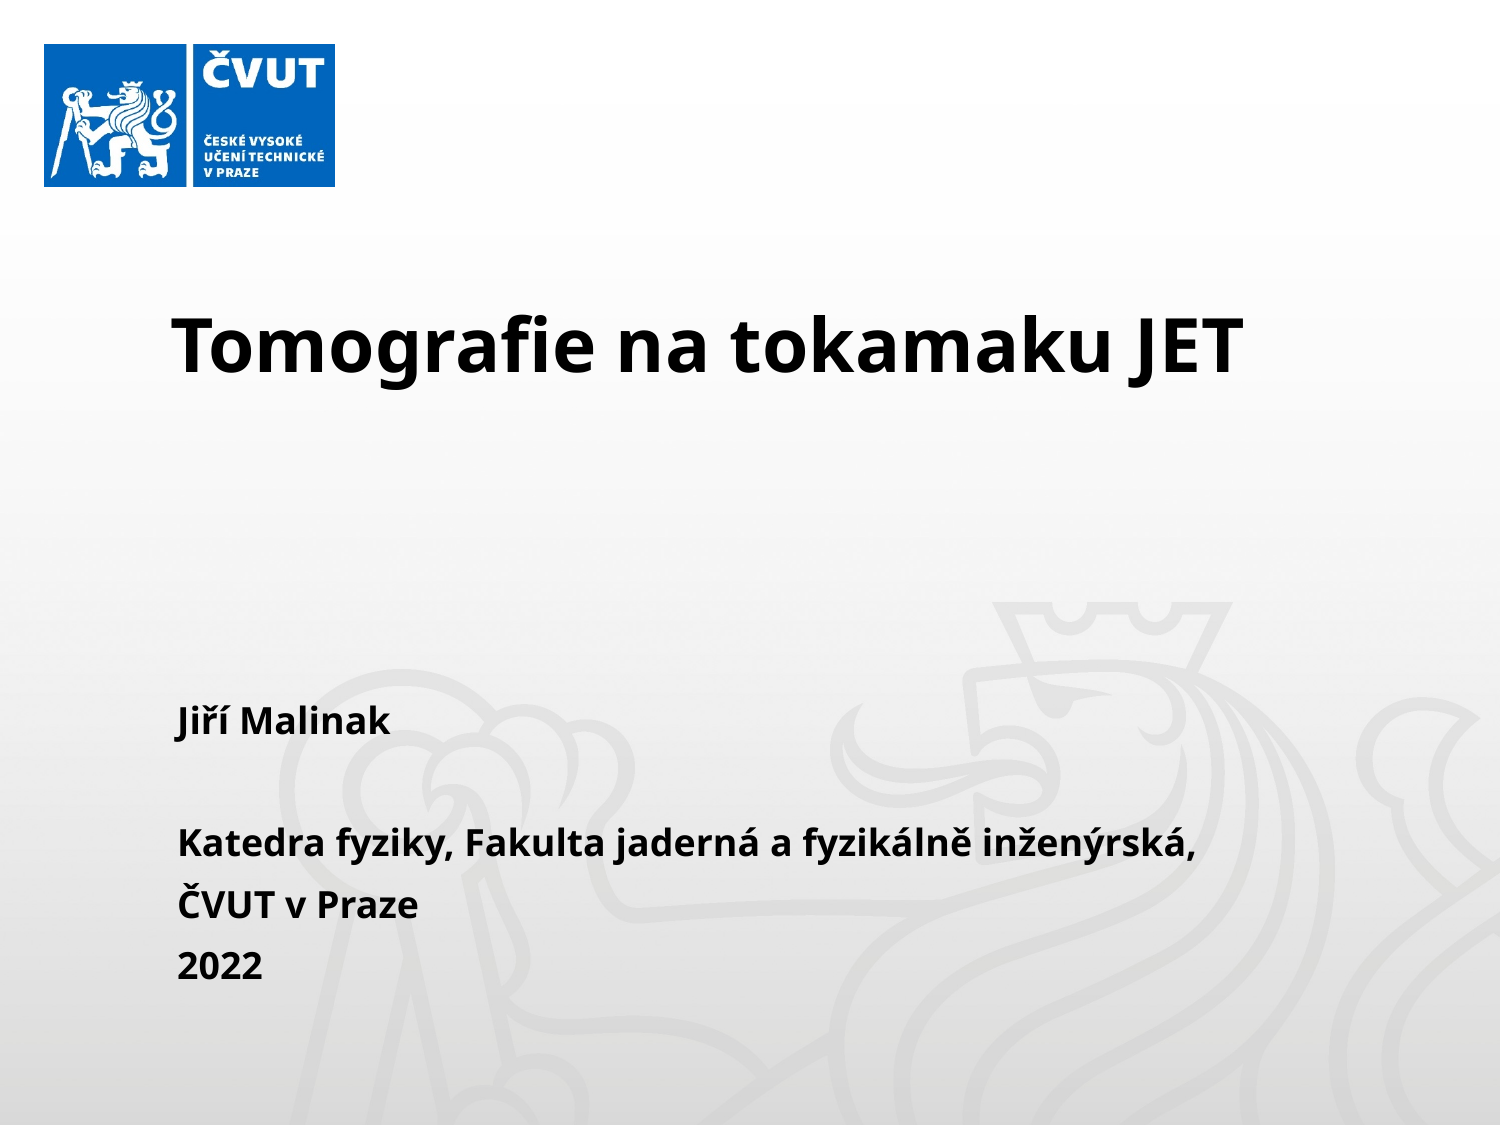

# Tomografie na tokamaku JET
Jiří Malinak
Katedra fyziky, Fakulta jaderná a fyzikálně inženýrská,
ČVUT v Praze
2022